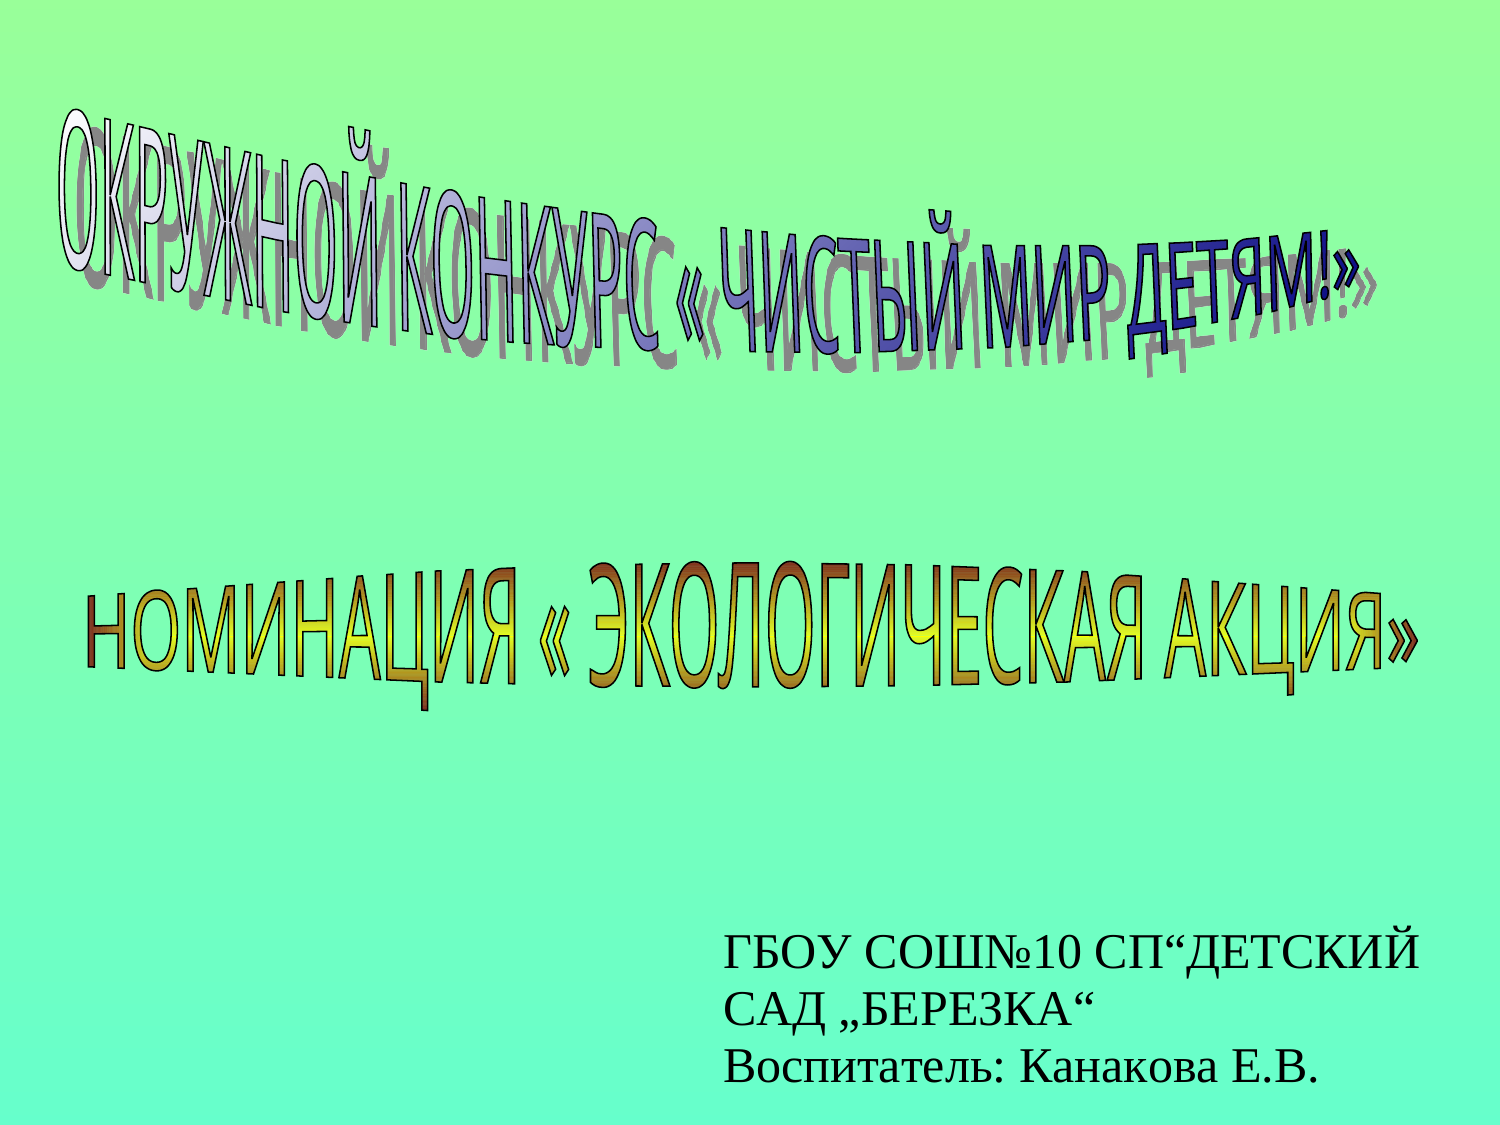

ОКРУЖНОЙ КОНКУРС « ЧИСТЫЙ МИР ДЕТЯМ!»
НОМИНАЦИЯ « ЭКОЛОГИЧЕСКАЯ АКЦИЯ»
ГБОУ СОШ№10 СП“ДЕТСКИЙ САД „БЕРЕЗКА“
Воспитатель: Канакова Е.В.